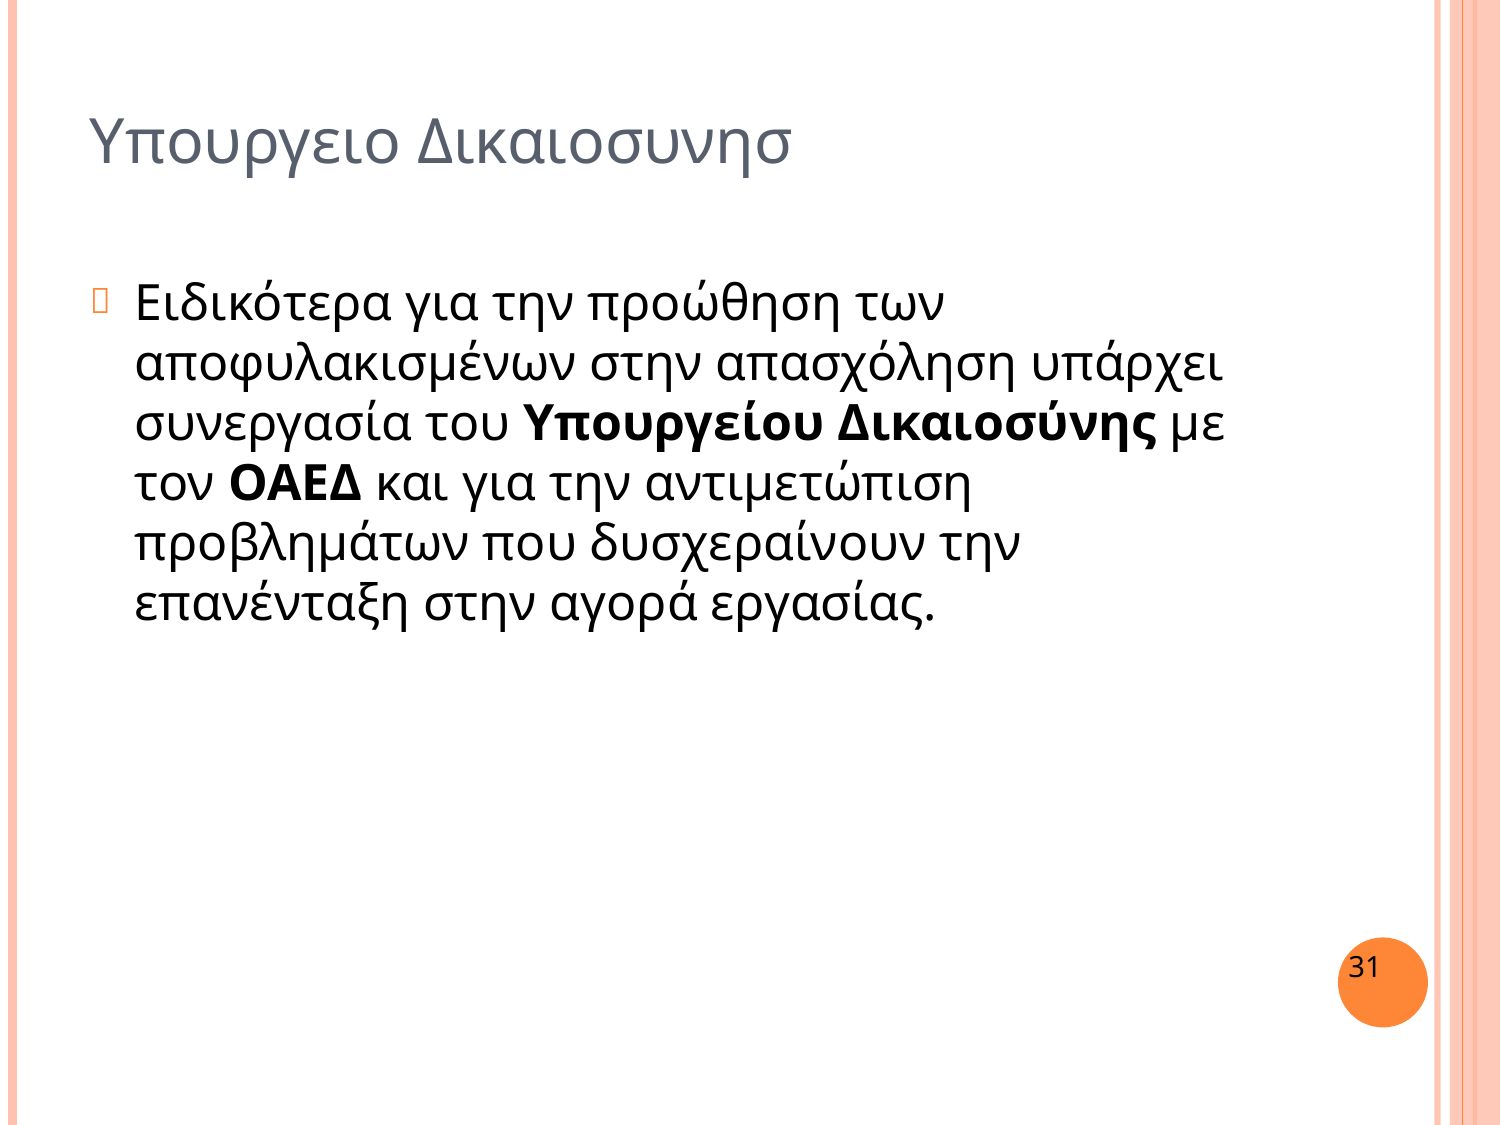

# Υπουργειο Δικαιοσυνησ
Ειδικότερα για την προώθηση των αποφυλακισμένων στην απασχόληση υπάρχει συνεργασία του Υπουργείου Δικαιοσύνης με τον ΟΑΕΔ και για την αντιμετώπιση προβλημάτων που δυσχεραίνουν την επανένταξη στην αγορά εργασίας.